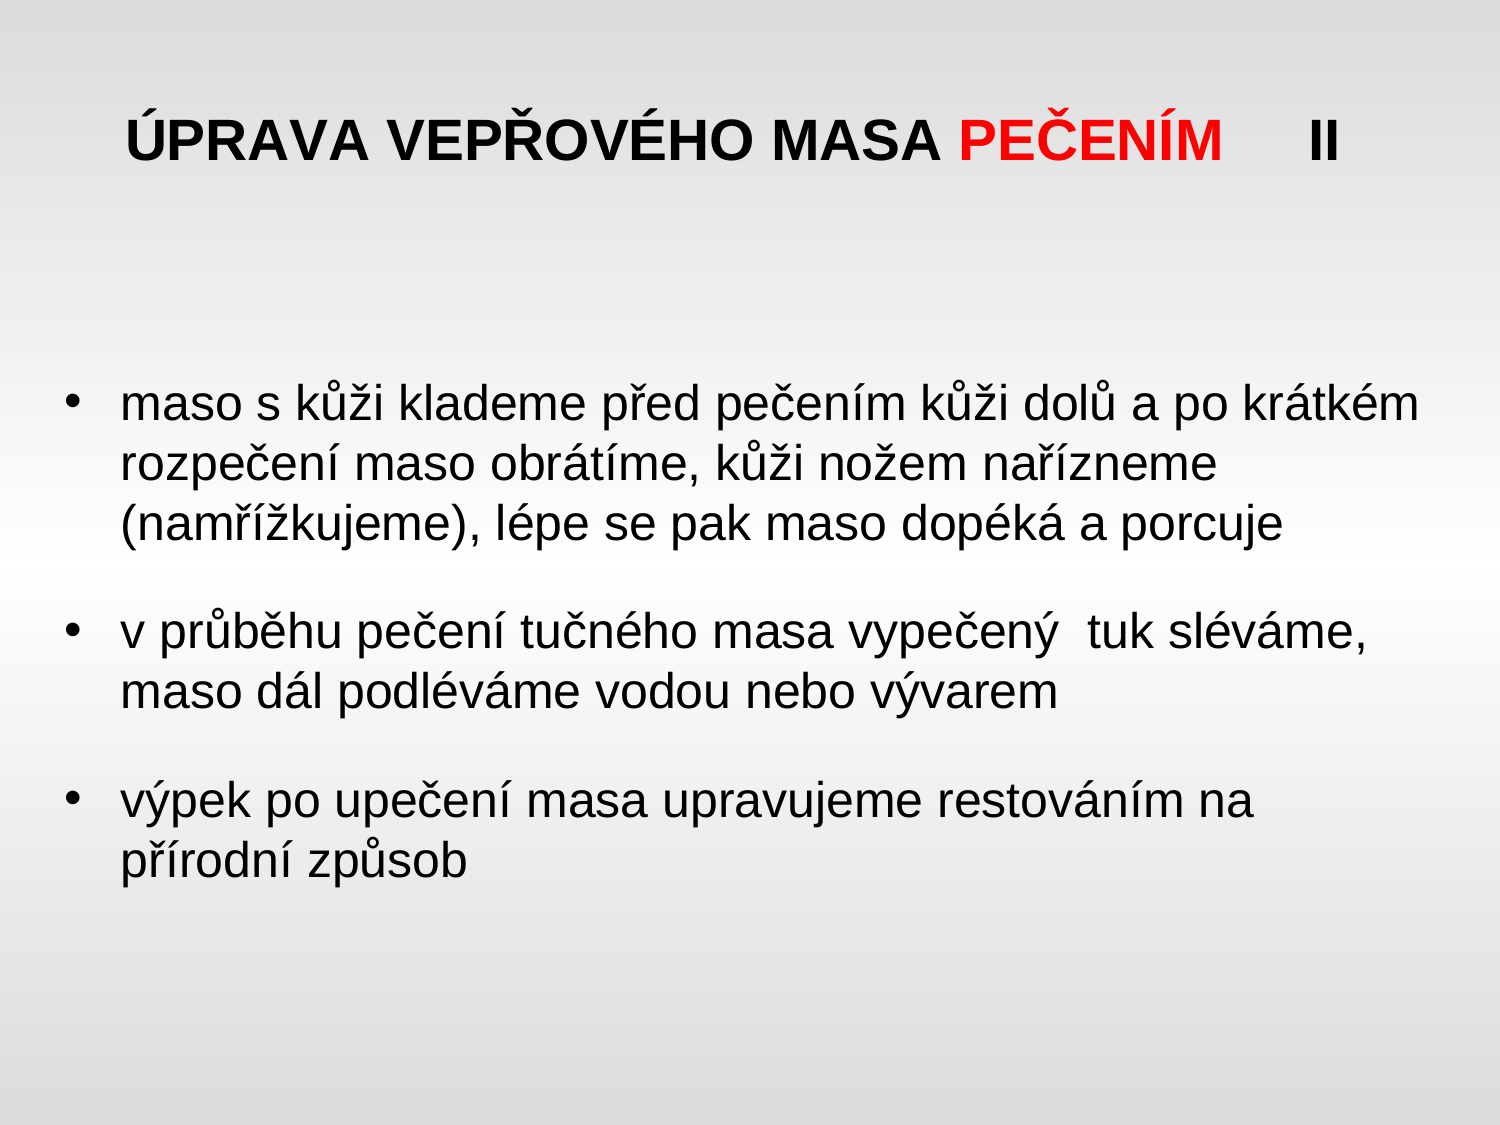

# ÚPRAVA VEPŘOVÉHO MASA PEČENÍM	II
maso s kůži klademe před pečením kůži dolů a po krátkém rozpečení maso obrátíme, kůži nožem nařízneme (namřížkujeme), lépe se pak maso dopéká a porcuje
v průběhu pečení tučného masa vypečený tuk sléváme, maso dál podléváme vodou nebo vývarem
výpek po upečení masa upravujeme restováním na přírodní způsob